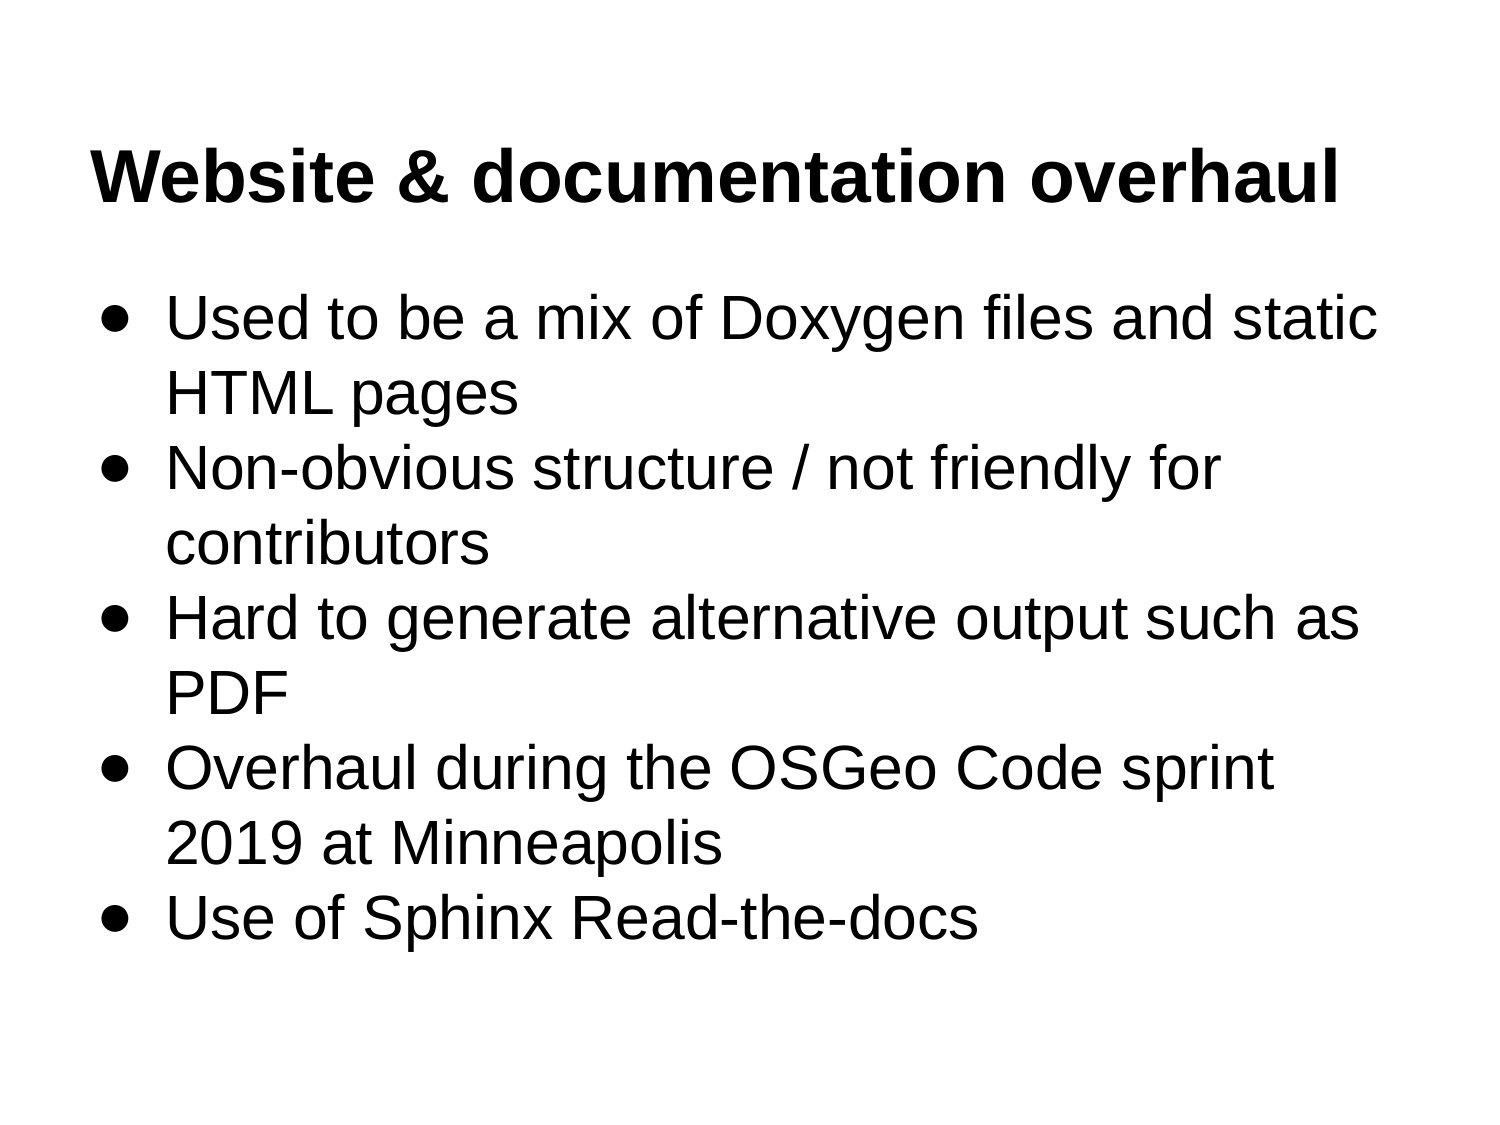

# Website & documentation overhaul
Used to be a mix of Doxygen files and static HTML pages
Non-obvious structure / not friendly for contributors
Hard to generate alternative output such as PDF
Overhaul during the OSGeo Code sprint 2019 at Minneapolis
Use of Sphinx Read-the-docs